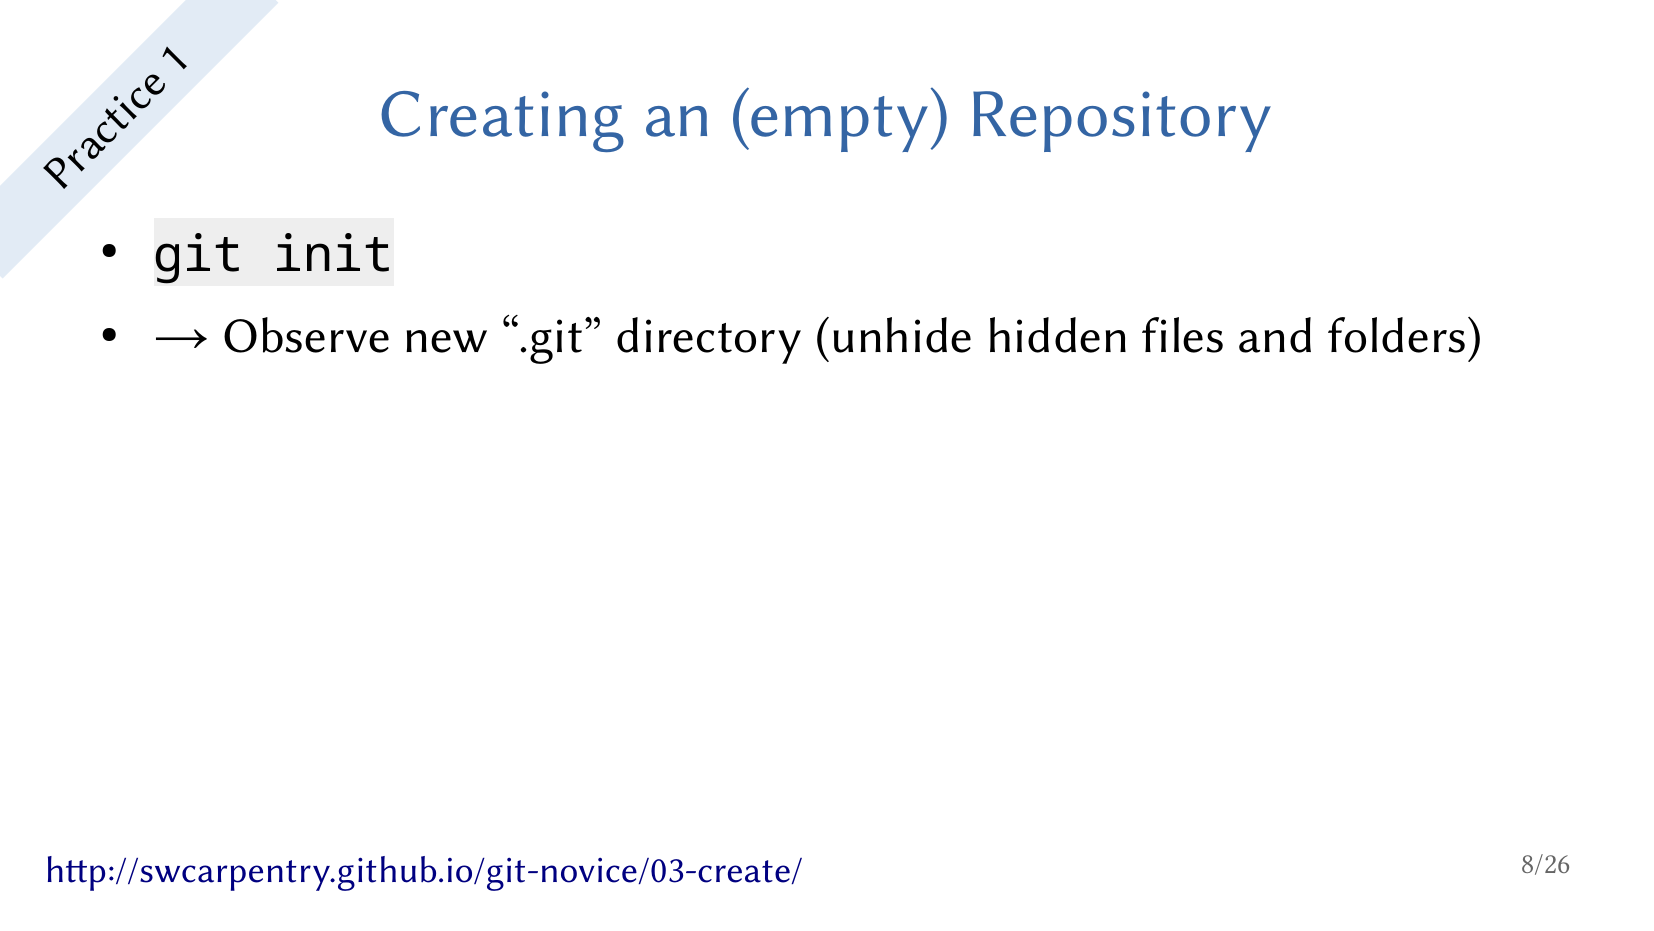

# Creating an (empty) Repository
Practice 1
git init
→ Observe new “.git” directory (unhide hidden files and folders)
http://swcarpentry.github.io/git-novice/03-create/
8